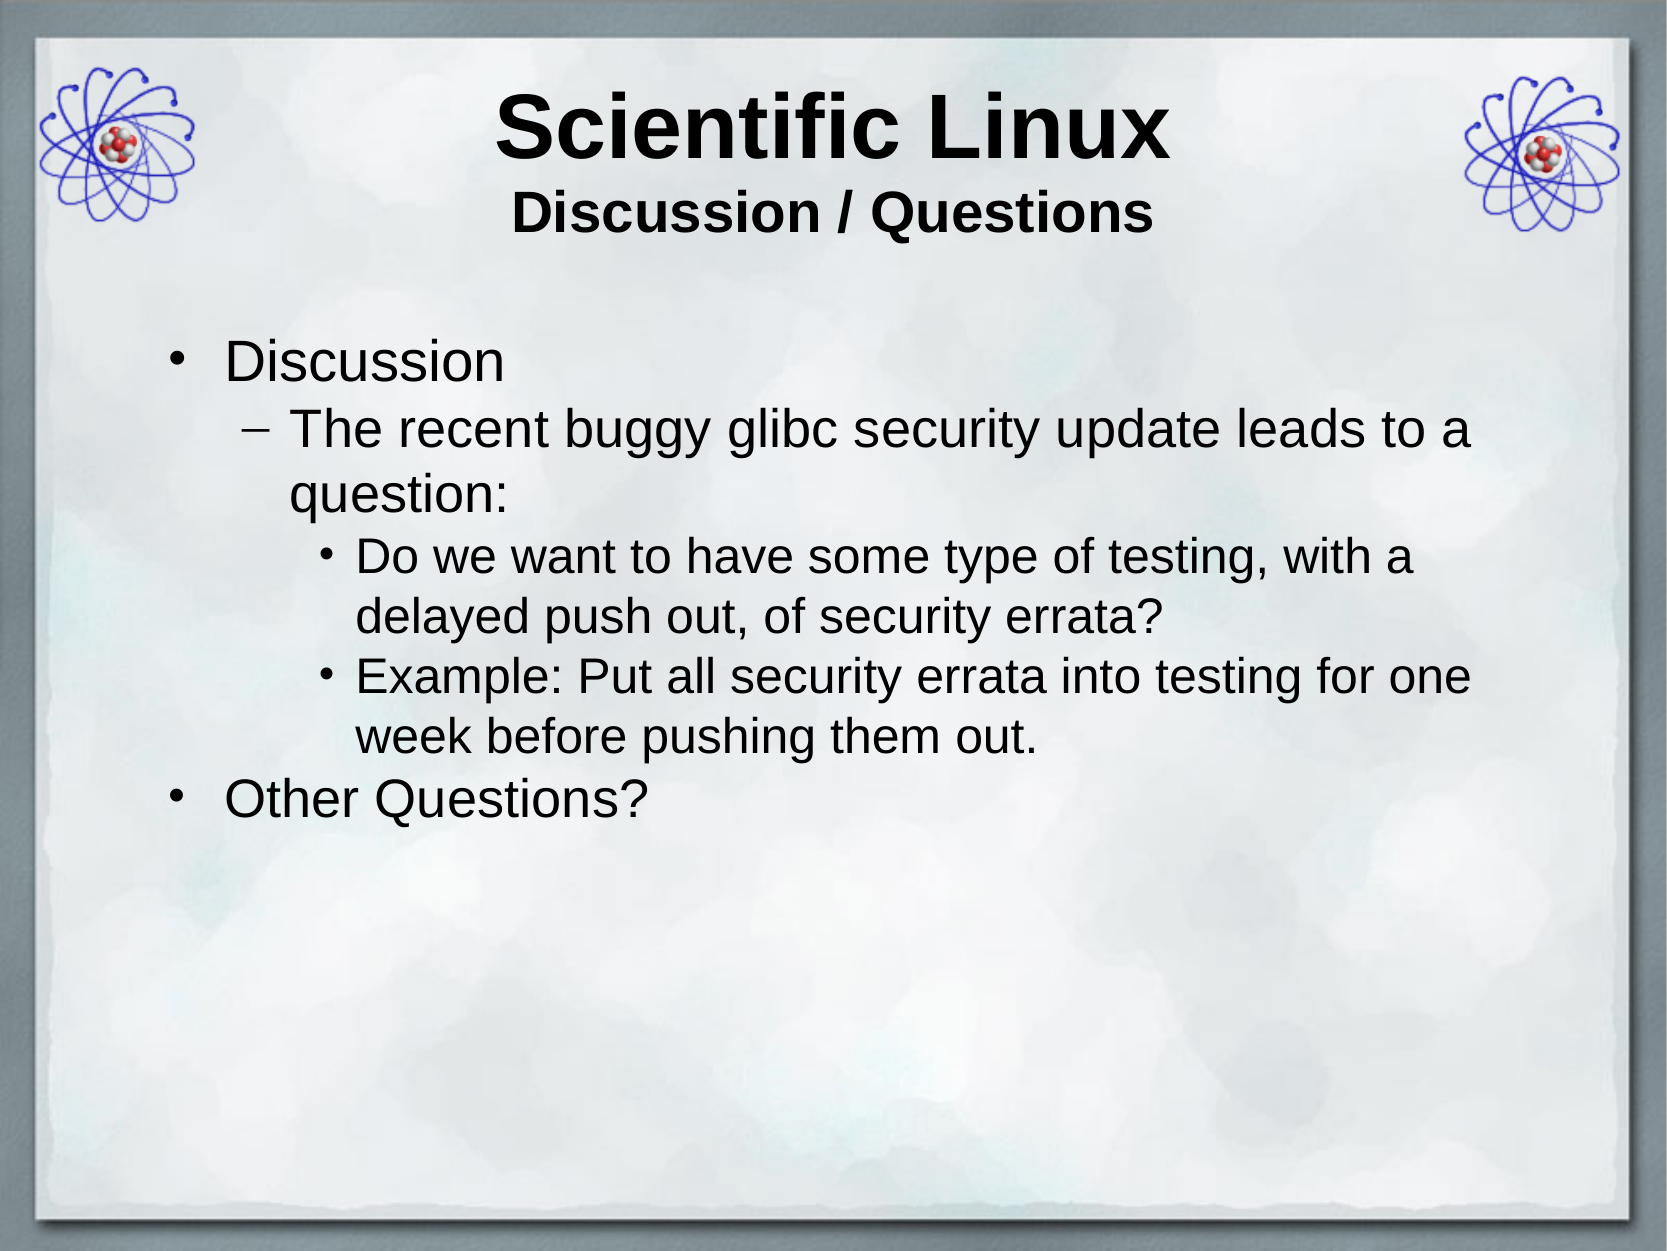

# Scientific Linux Discussion / Questions
Discussion
The recent buggy glibc security update leads to a question:
Do we want to have some type of testing, with a delayed push out, of security errata?
Example: Put all security errata into testing for one week before pushing them out.
Other Questions?